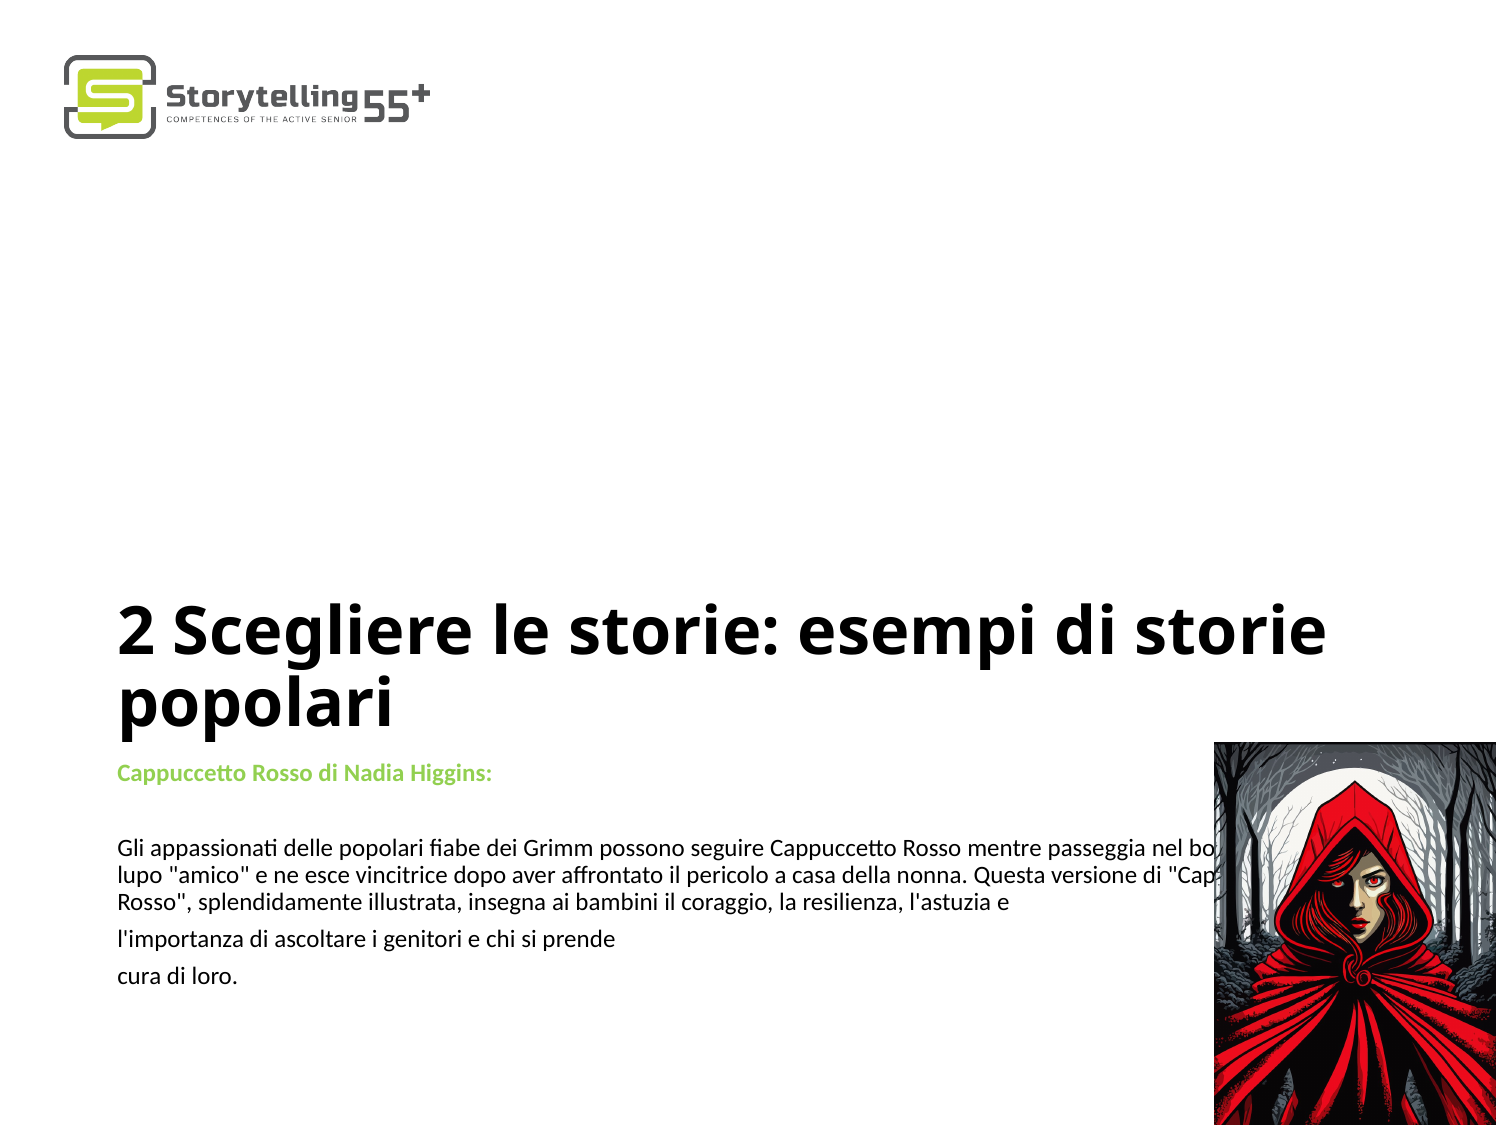

# 2 Scegliere le storie: esempi di storie popolari
Cappuccetto Rosso di Nadia Higgins:
Gli appassionati delle popolari fiabe dei Grimm possono seguire Cappuccetto Rosso mentre passeggia nel bosco, incontra un lupo "amico" e ne esce vincitrice dopo aver affrontato il pericolo a casa della nonna. Questa versione di "Cappuccetto Rosso", splendidamente illustrata, insegna ai bambini il coraggio, la resilienza, l'astuzia e
l'importanza di ascoltare i genitori e chi si prende
cura di loro.